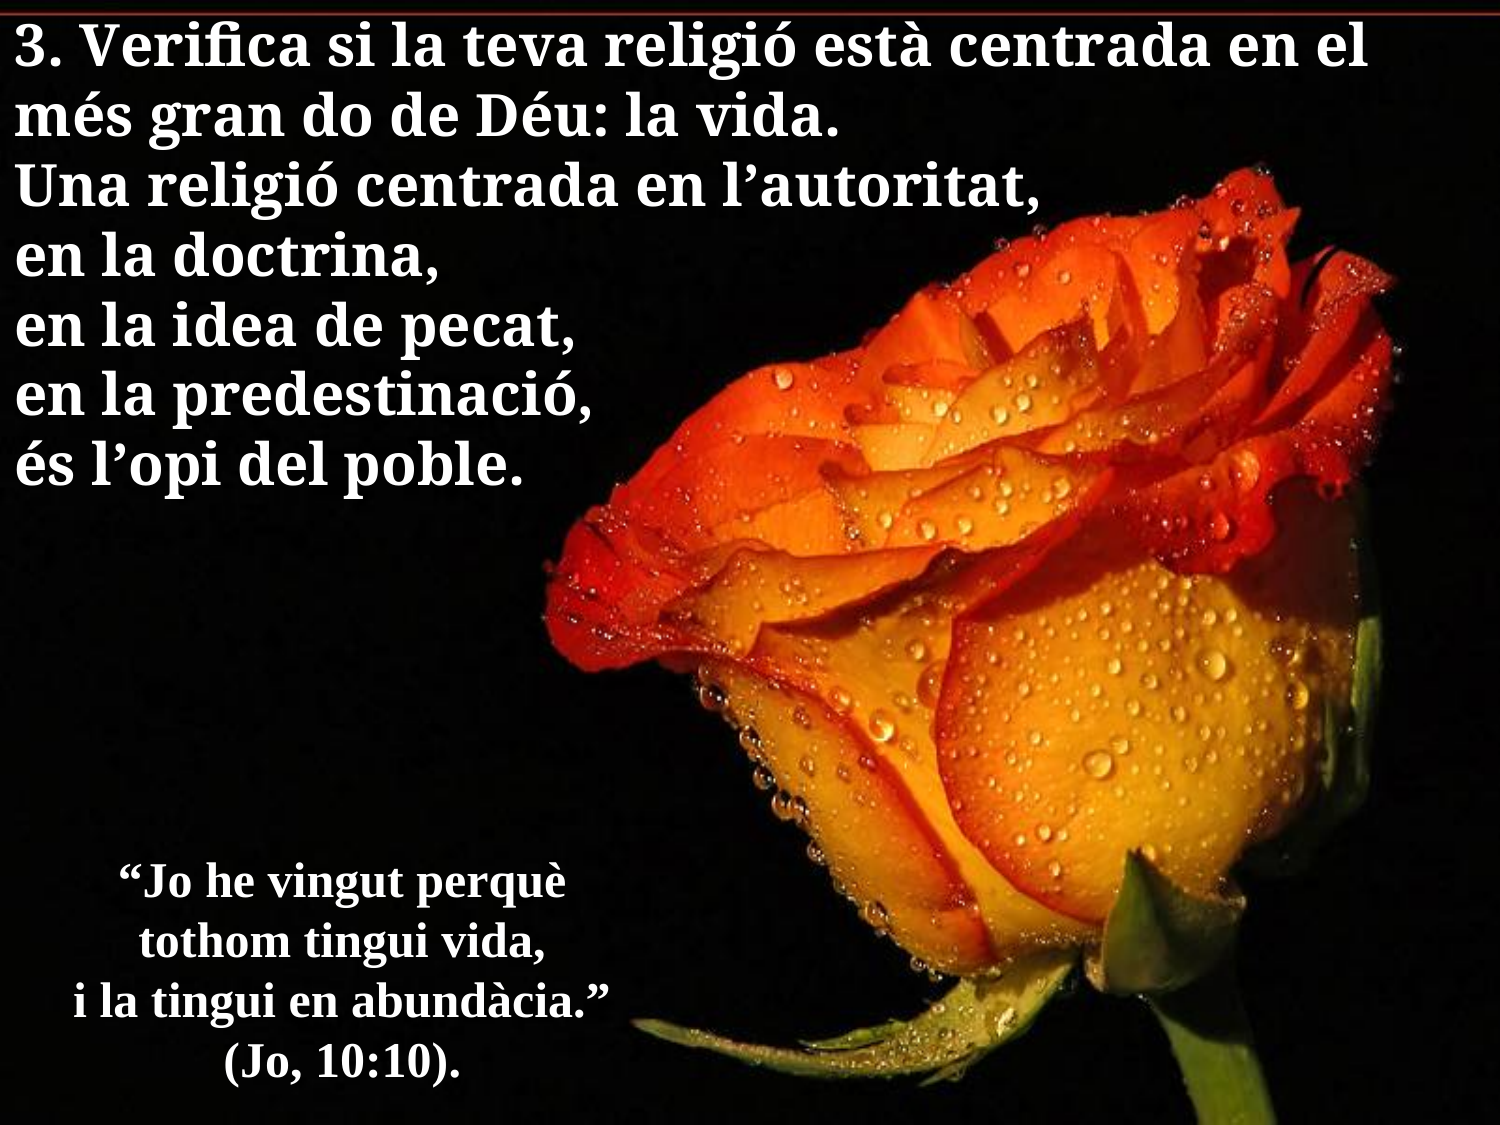

3. Verifica si la teva religió està centrada en el més gran do de Déu: la vida.
Una religió centrada en l’autoritat,
en la doctrina,
en la idea de pecat,
en la predestinació,
és l’opi del poble.
“Jo he vingut perquè
tothom tingui vida,
i la tingui en abundàcia.”
(Jo, 10:10).